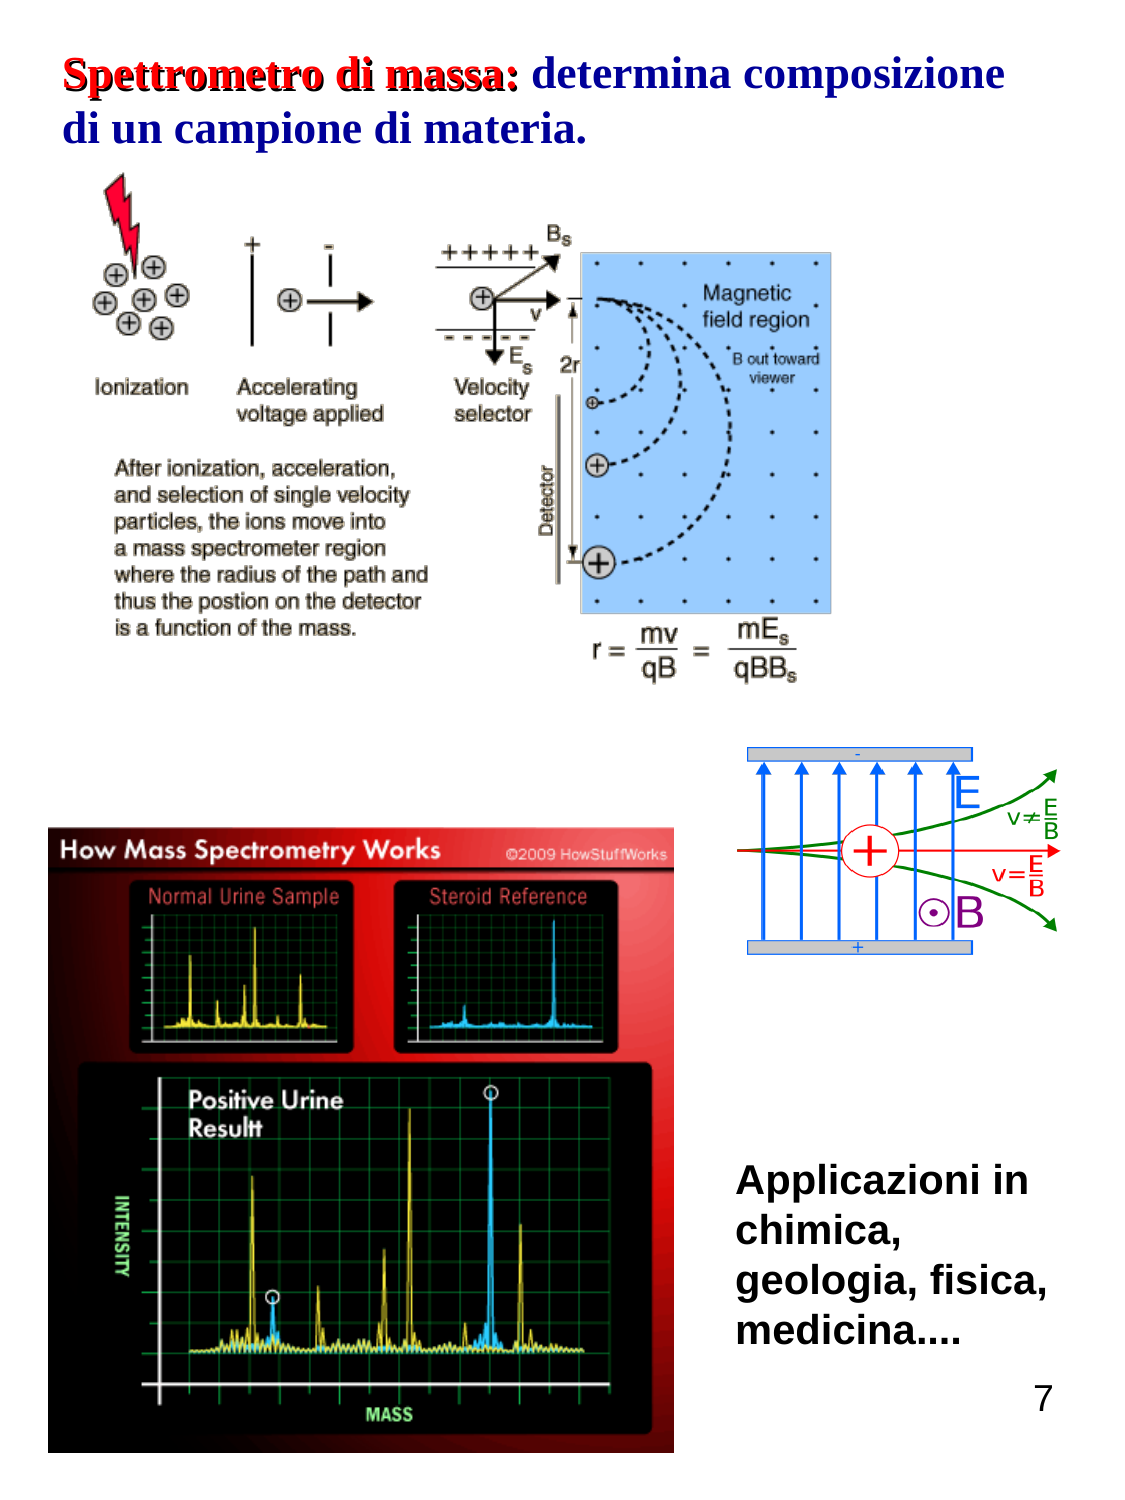

Spettrometro di massa: determina composizione
di un campione di materia.
Applicazioni in chimica, geologia, fisica, medicina....
P15 Magnetismo
7